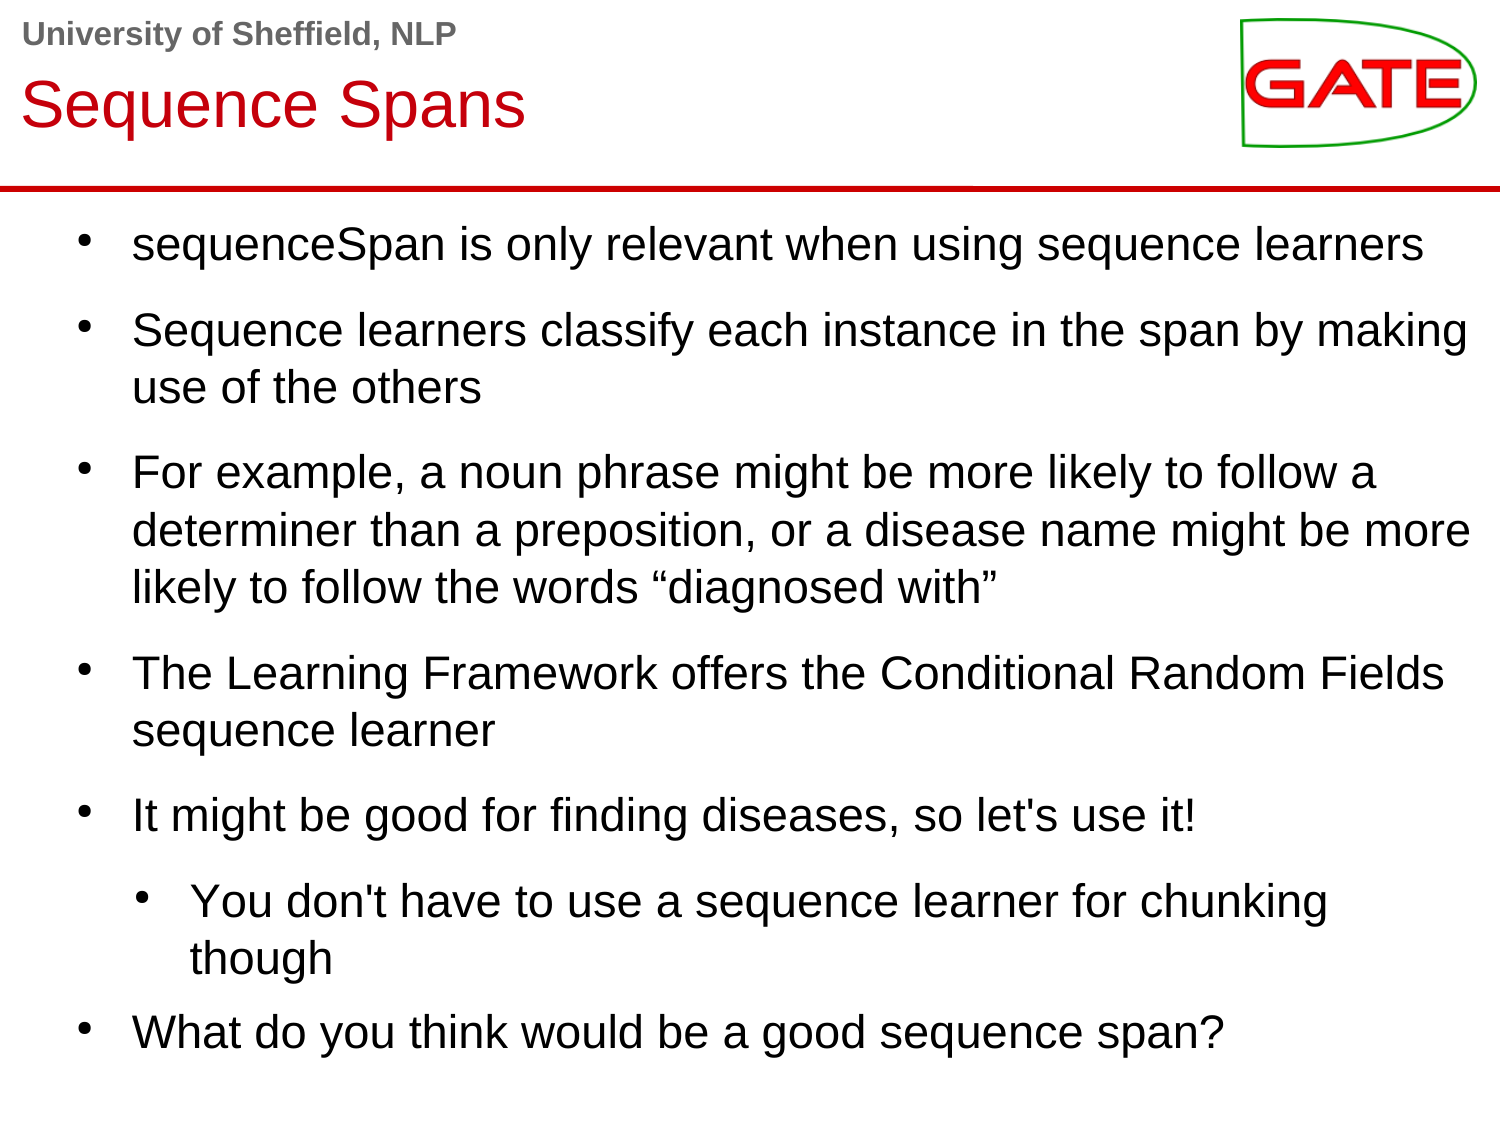

# Sequence Spans
sequenceSpan is only relevant when using sequence learners
Sequence learners classify each instance in the span by making use of the others
For example, a noun phrase might be more likely to follow a determiner than a preposition, or a disease name might be more likely to follow the words “diagnosed with”
The Learning Framework offers the Conditional Random Fields sequence learner
It might be good for finding diseases, so let's use it!
You don't have to use a sequence learner for chunking though
What do you think would be a good sequence span?